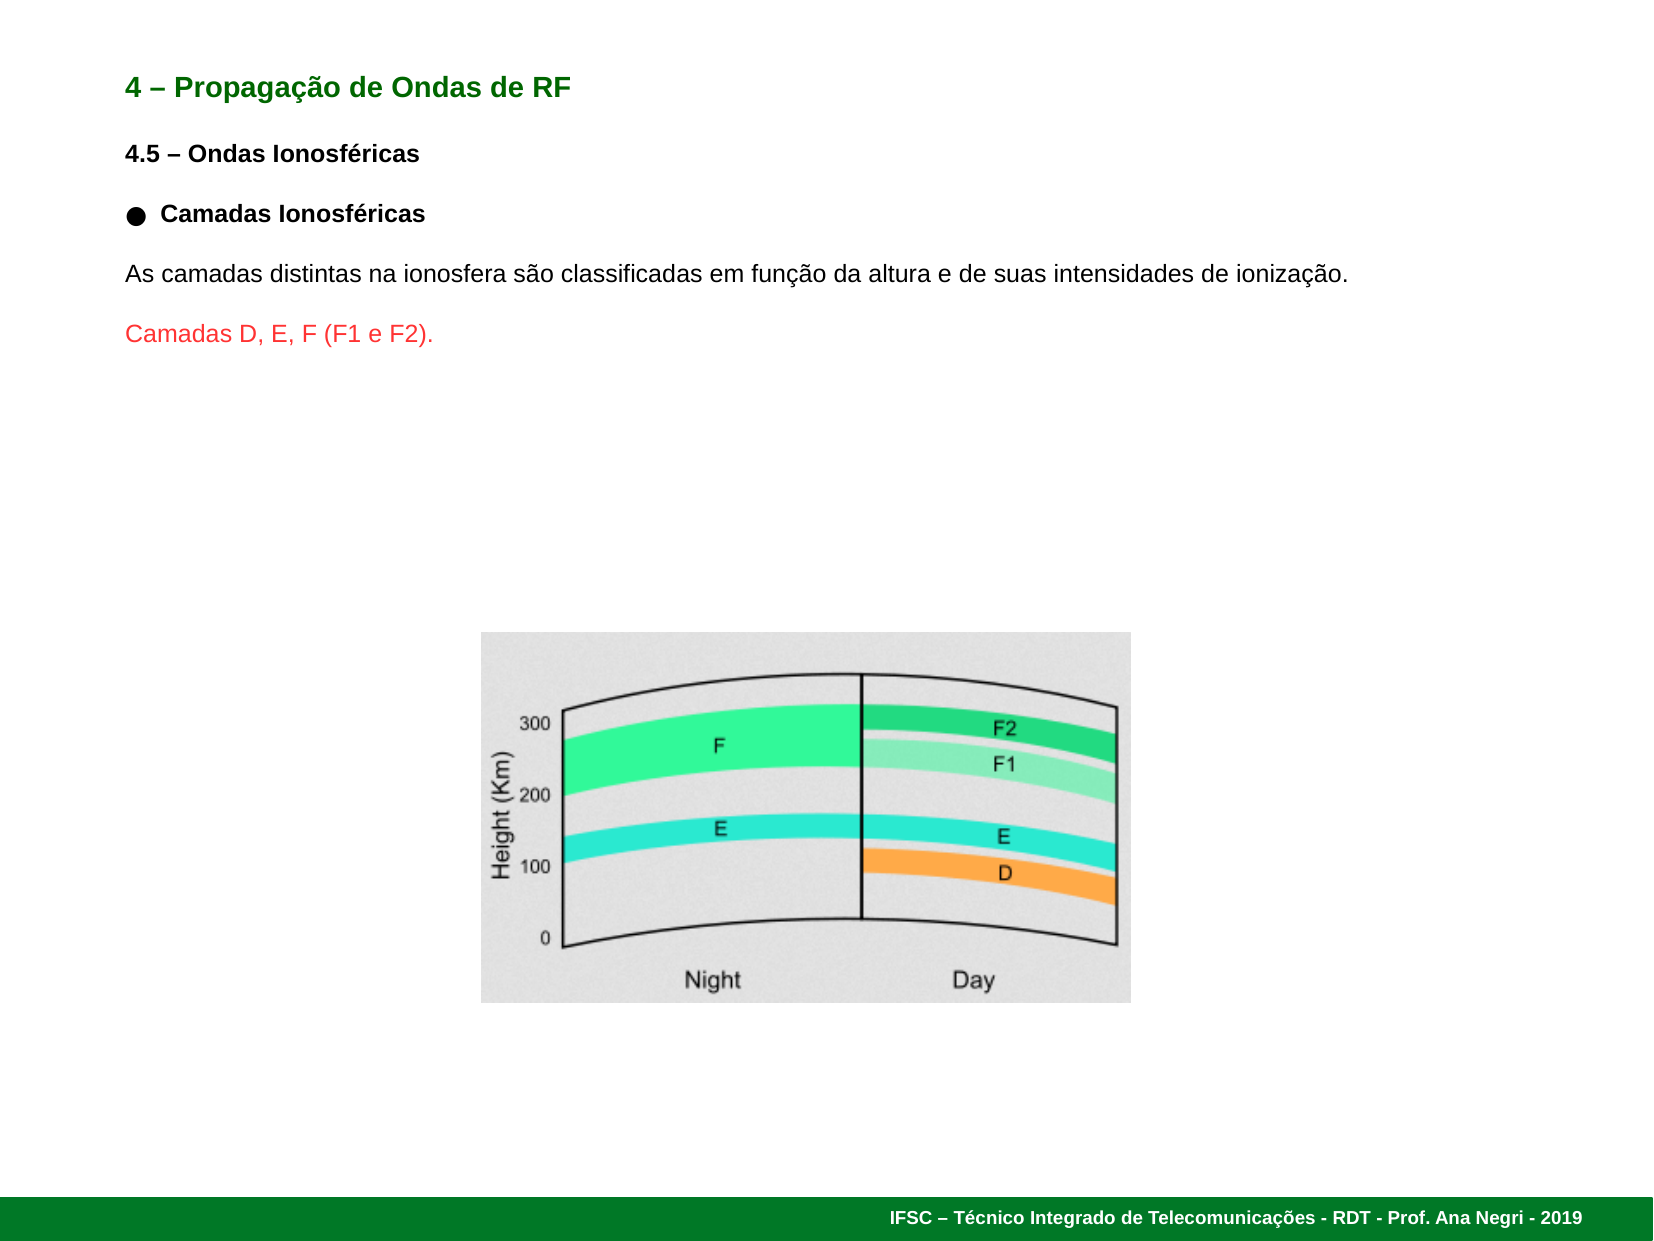

4 – Propagação de Ondas de RF
4.5 – Ondas Ionosféricas
Camadas Ionosféricas
As camadas distintas na ionosfera são classificadas em função da altura e de suas intensidades de ionização.
Camadas D, E, F (F1 e F2).
IFSC – Técnico Integrado de Telecomunicações - RDT - Prof. Ana Negri - 2019